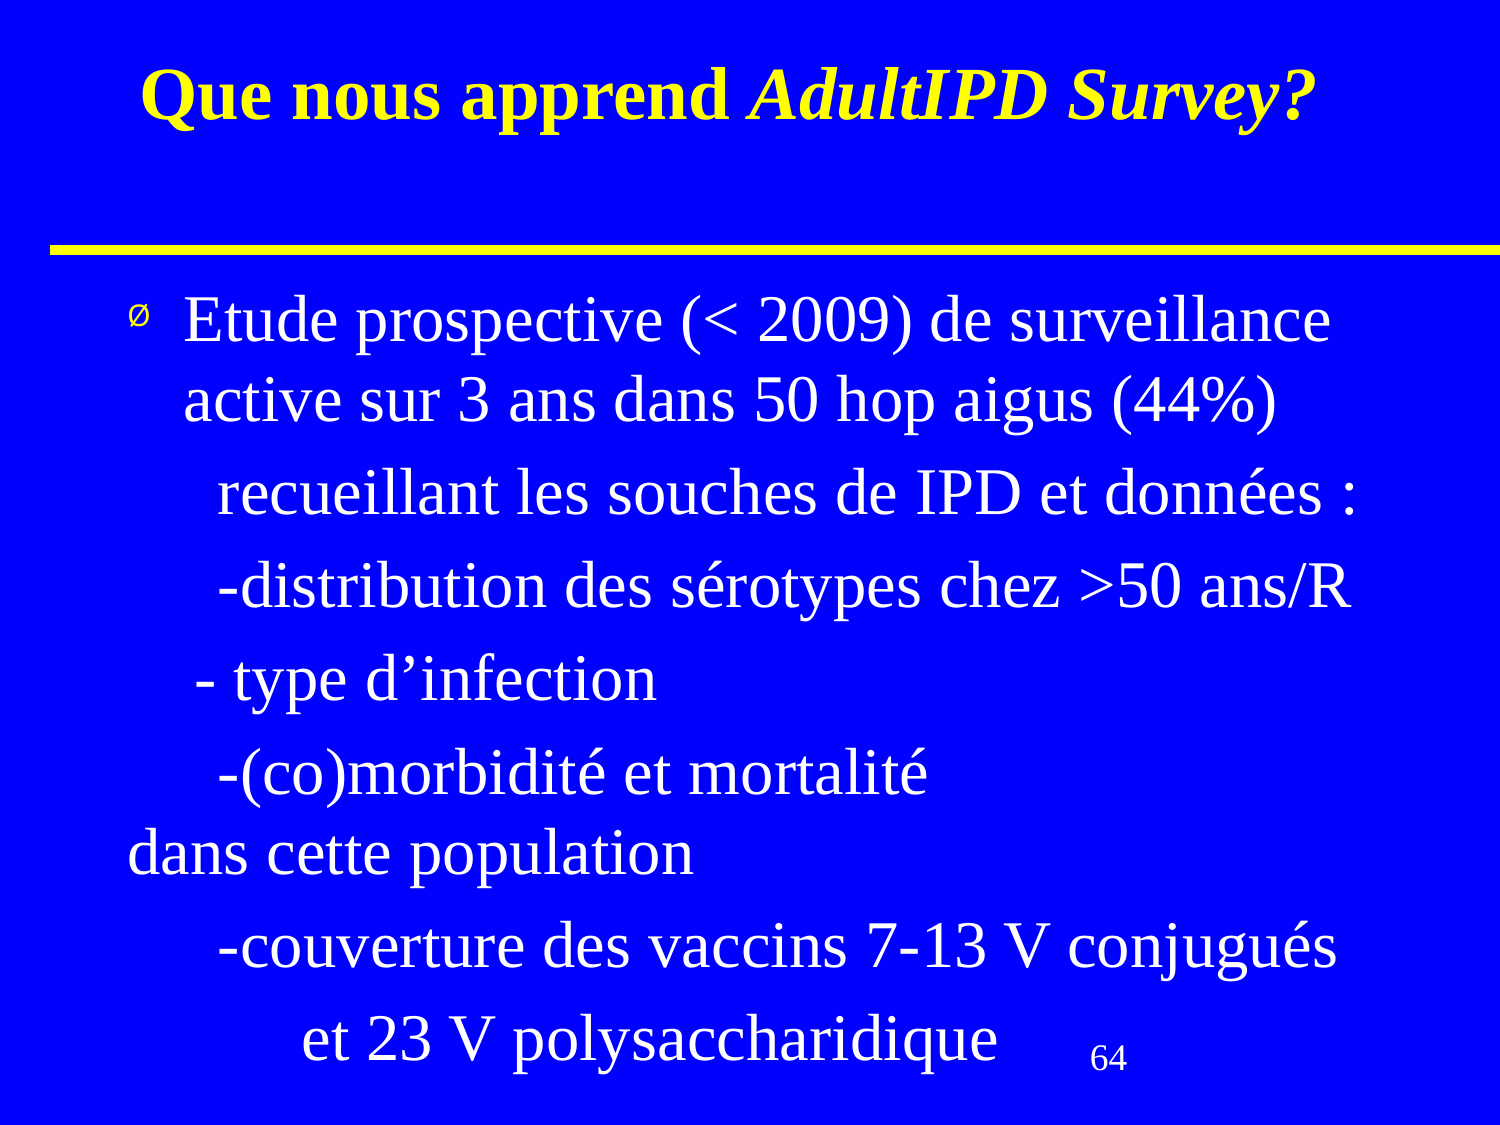

# Que nous apprend AdultIPD Survey?
Etude prospective (< 2009) de surveillance active sur 3 ans dans 50 hop aigus (44%)
 	 recueillant les souches de IPD et données :
 	 -distribution des sérotypes chez >50 ans/R
 - type d’infection
 	 -(co)morbidité et mortalité 					dans cette population
 	 -couverture des vaccins 7-13 V conjugués
 	 et 23 V polysaccharidique